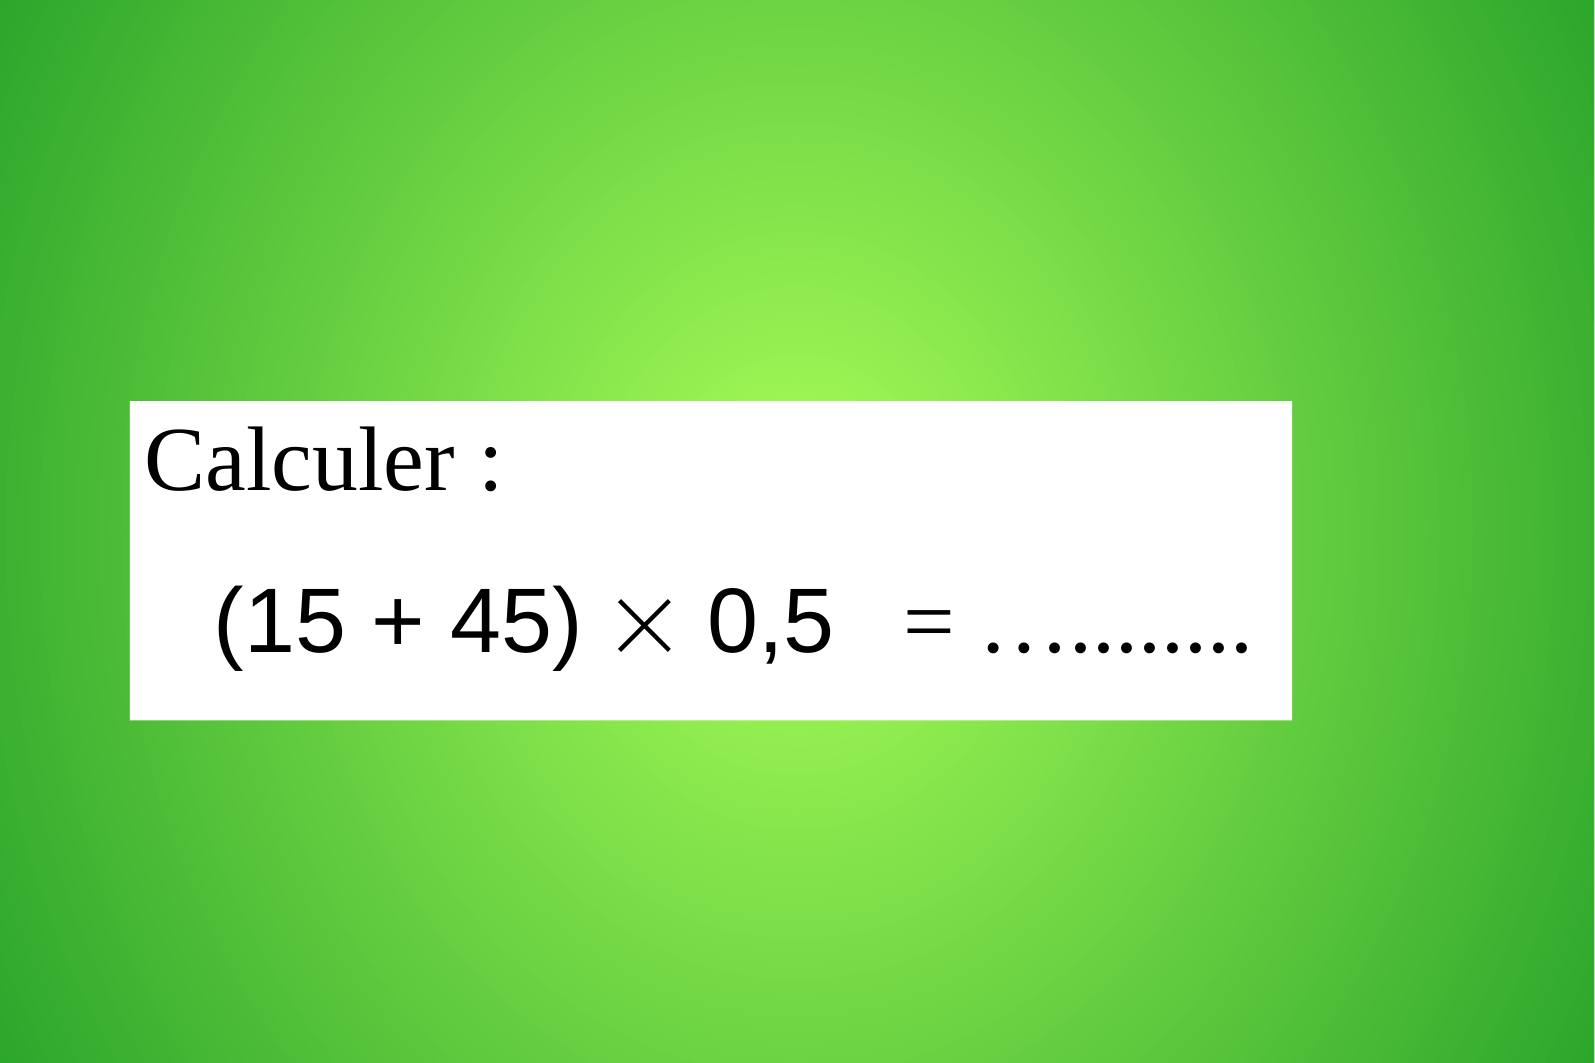

Calculer :
 (15 + 45)  0,5 = …........